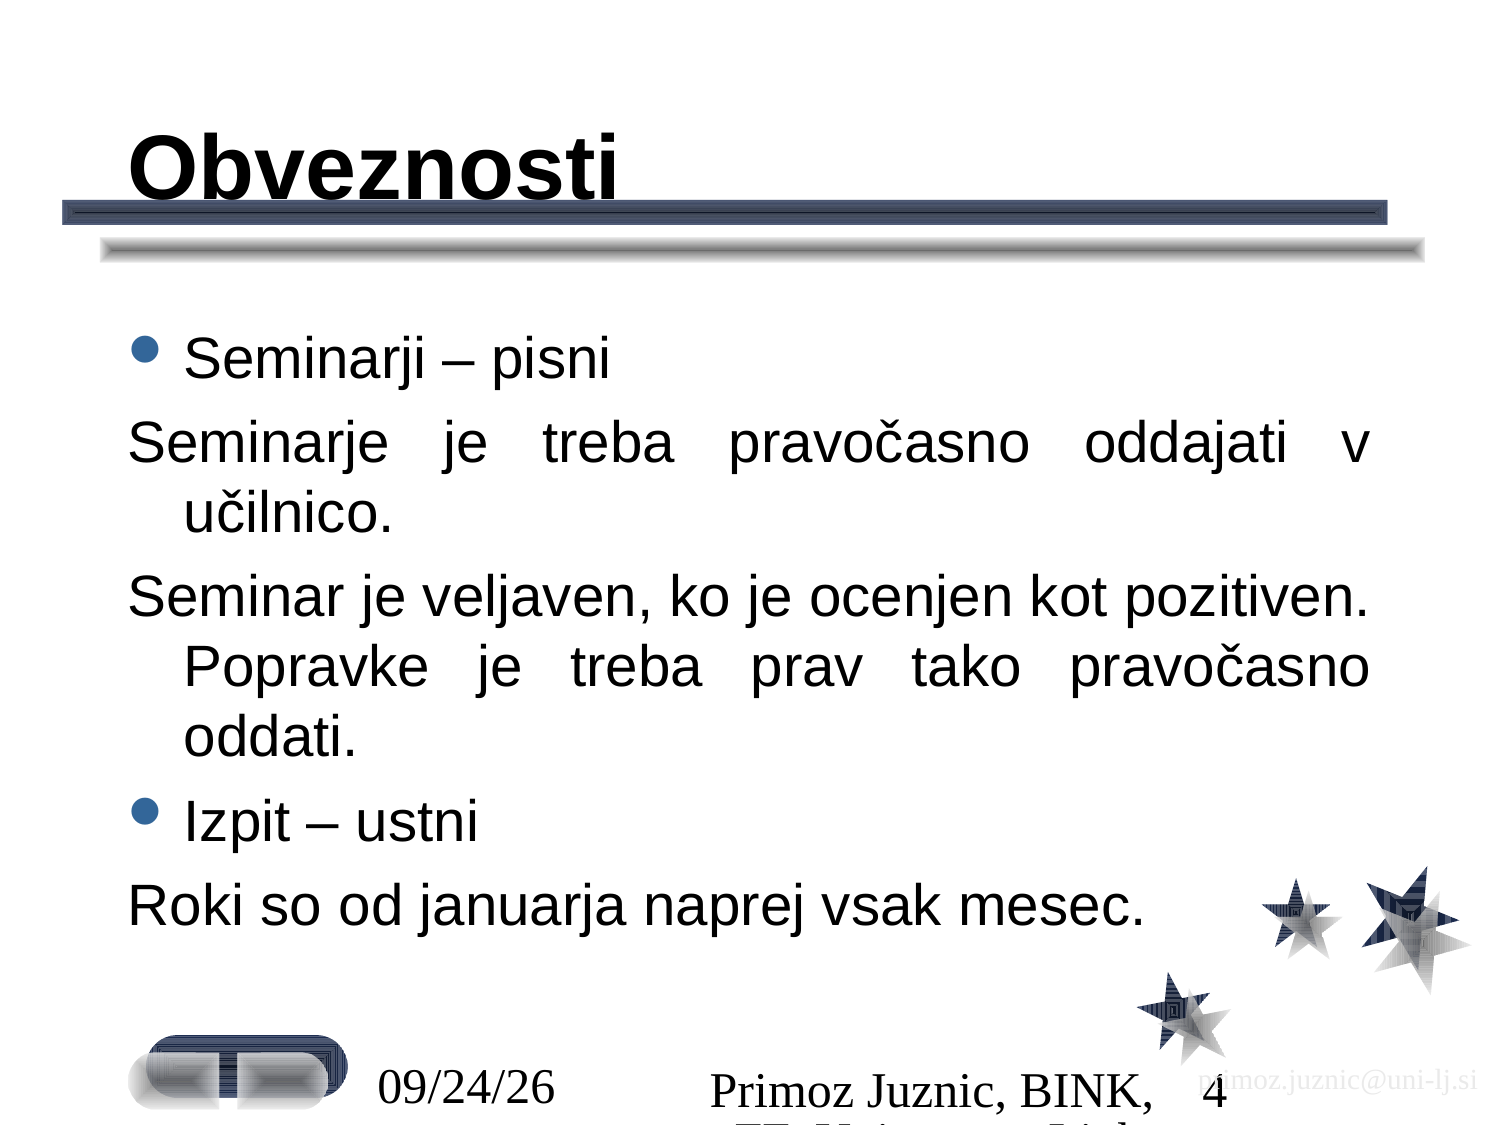

# Obveznosti
Seminarji – pisni
Seminarje je treba pravočasno oddajati v učilnico.
Seminar je veljaven, ko je ocenjen kot pozitiven. Popravke je treba prav tako pravočasno oddati.
Izpit – ustni
Roki so od januarja naprej vsak mesec.
Primoz Juznic, BINK, FF, Univerza v Ljubljani
4